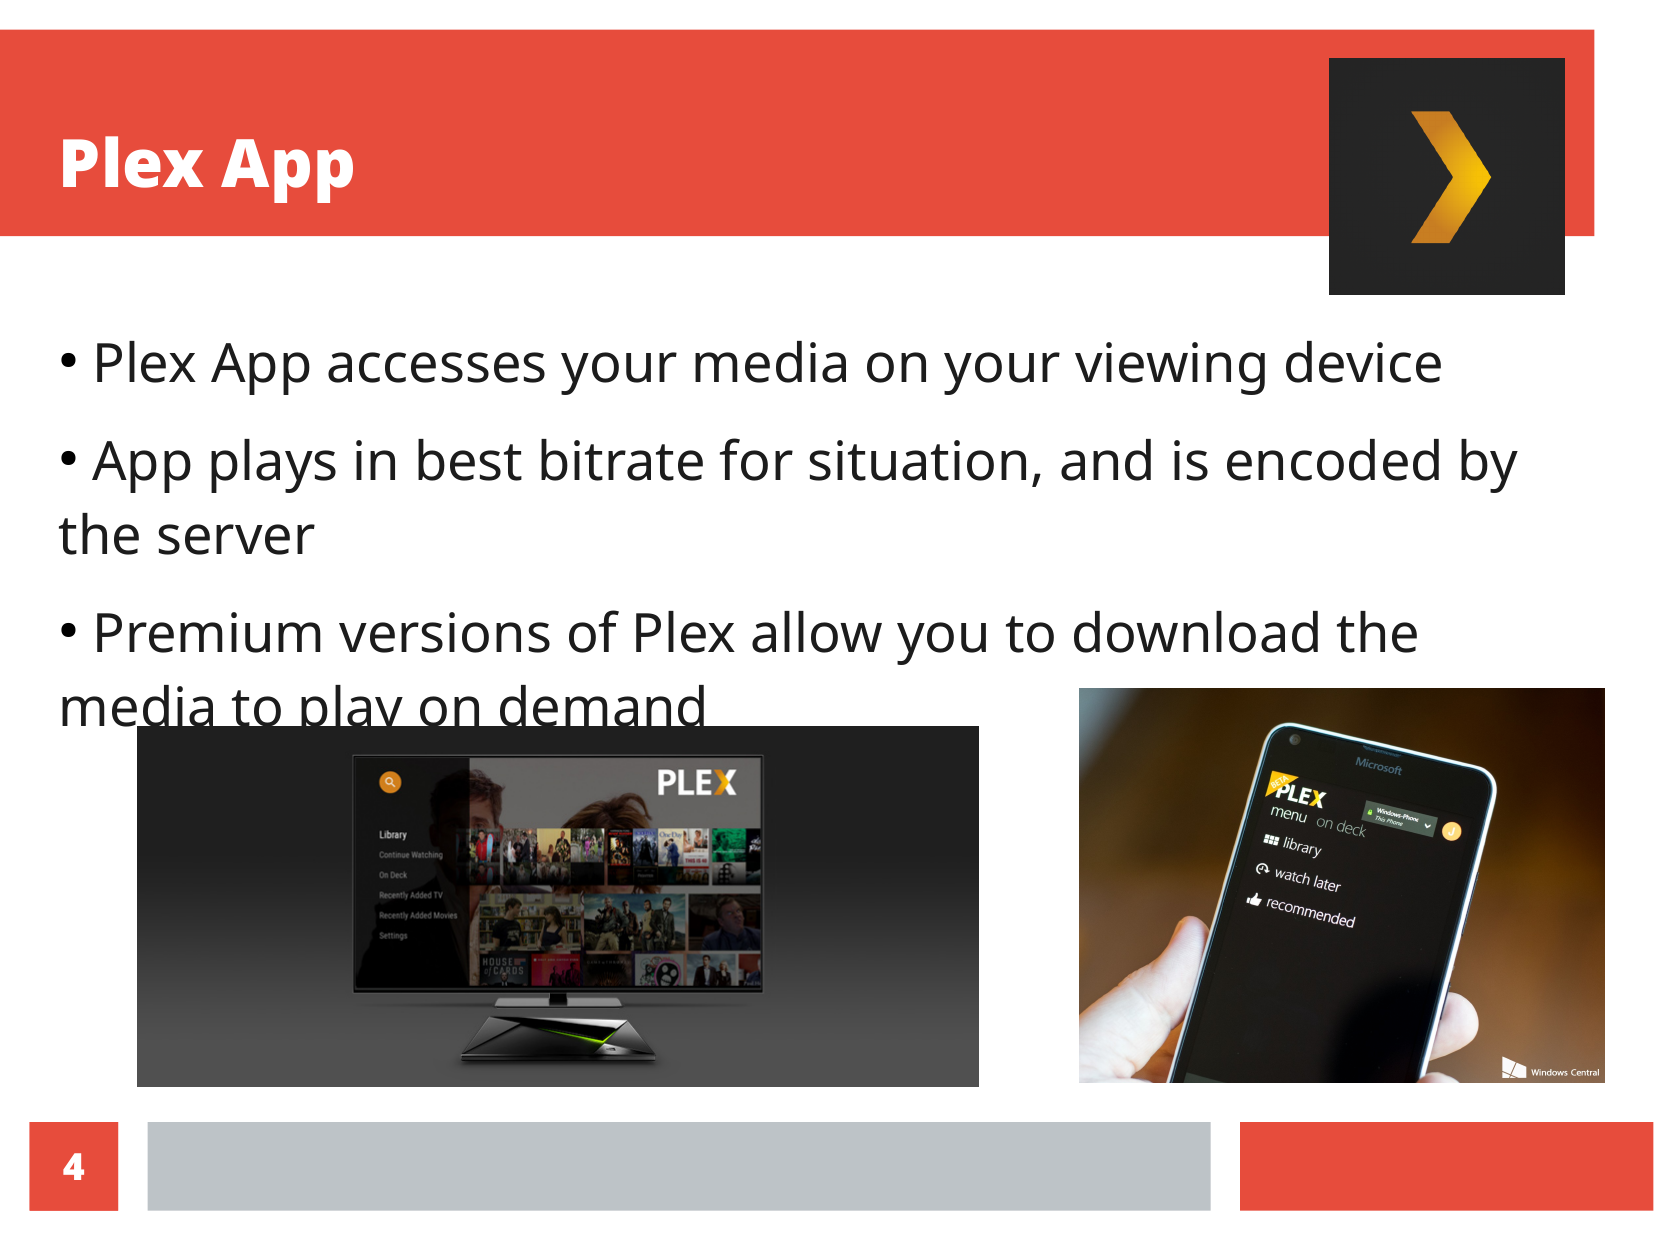

# Plex App
 Plex App accesses your media on your viewing device
 App plays in best bitrate for situation, and is encoded by the server
 Premium versions of Plex allow you to download the media to play on demand
4